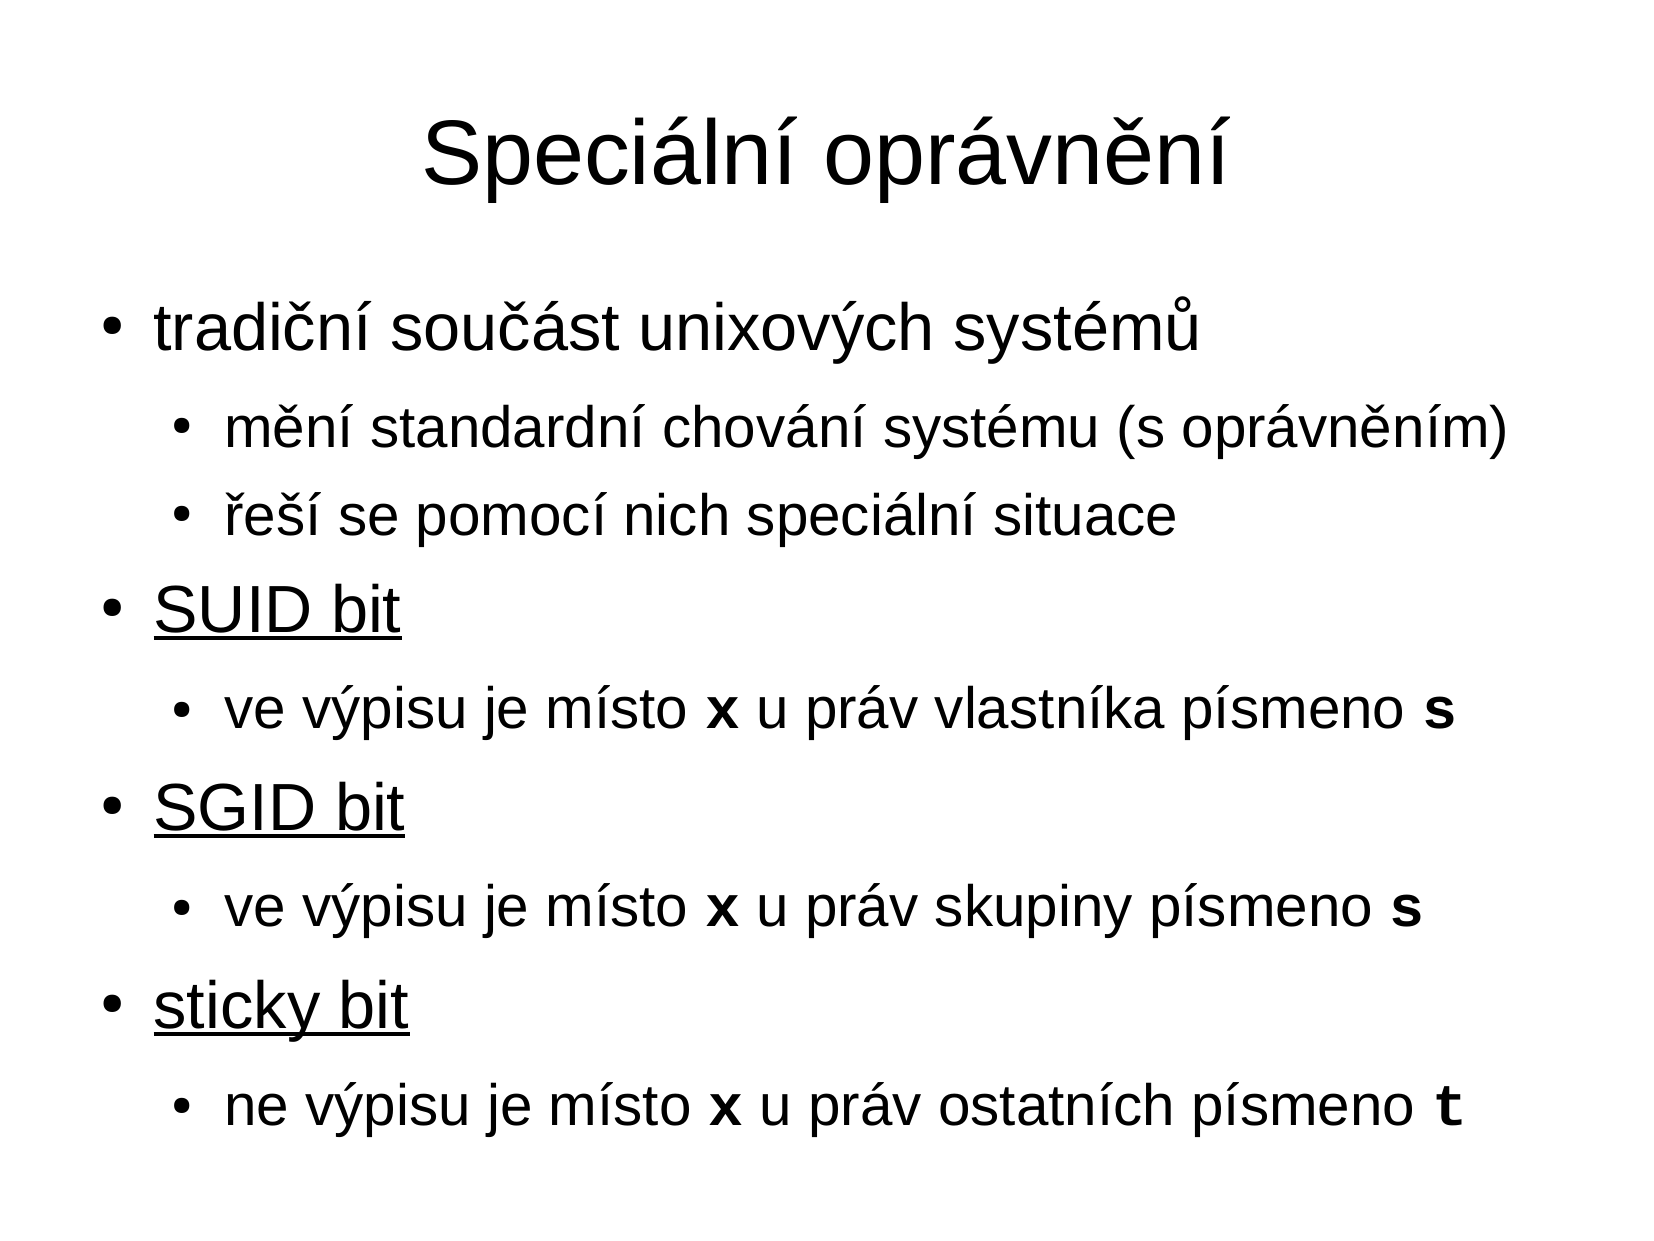

# Speciální oprávnění
tradiční součást unixových systémů
mění standardní chování systému (s oprávněním)
řeší se pomocí nich speciální situace
SUID bit
ve výpisu je místo x u práv vlastníka písmeno s
SGID bit
ve výpisu je místo x u práv skupiny písmeno s
sticky bit
ne výpisu je místo x u práv ostatních písmeno t